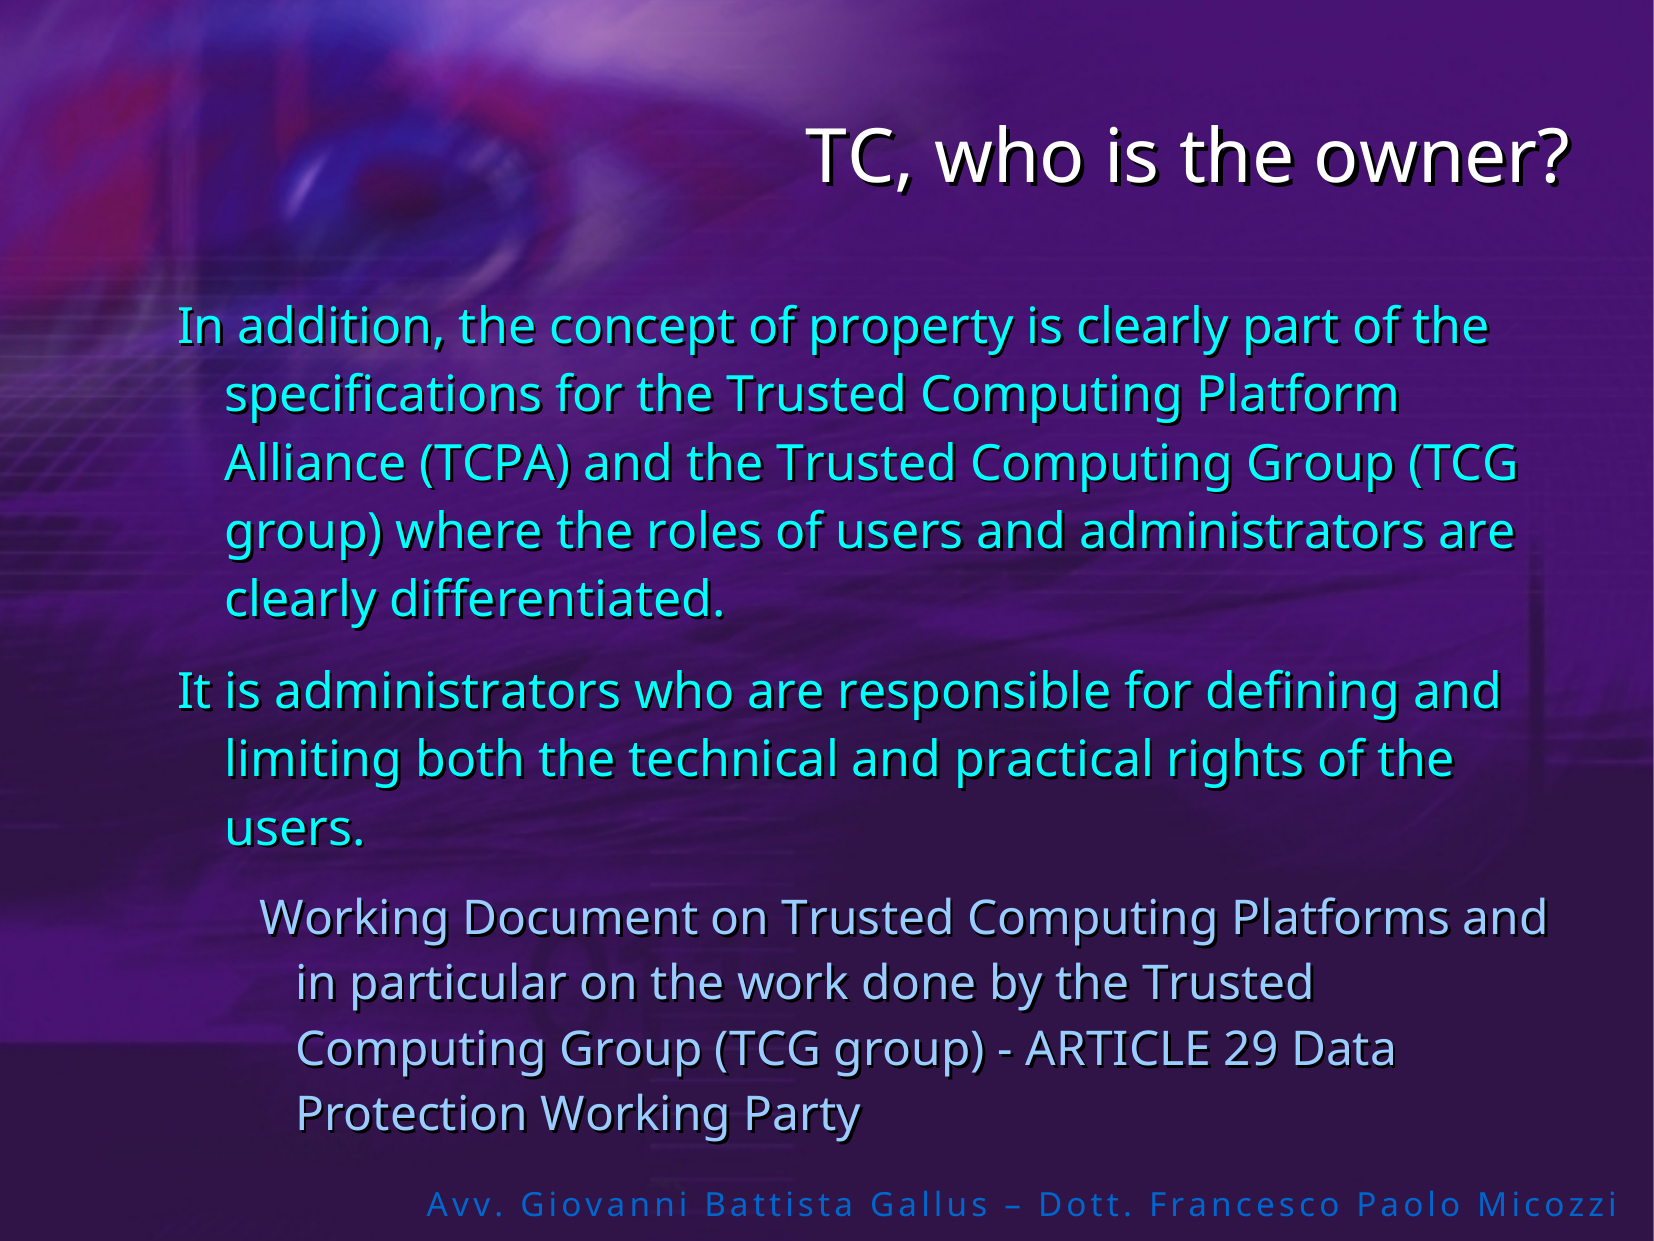

# TC, who is the owner?
In addition, the concept of property is clearly part of the specifications for the Trusted Computing Platform Alliance (TCPA) and the Trusted Computing Group (TCG group) where the roles of users and administrators are clearly differentiated.
It is administrators who are responsible for defining and limiting both the technical and practical rights of the users.
Working Document on Trusted Computing Platforms and in particular on the work done by the Trusted Computing Group (TCG group) - ARTICLE 29 Data Protection Working Party
dott. Francesco Paolo Micozzi - f.micozzi@studionati.it